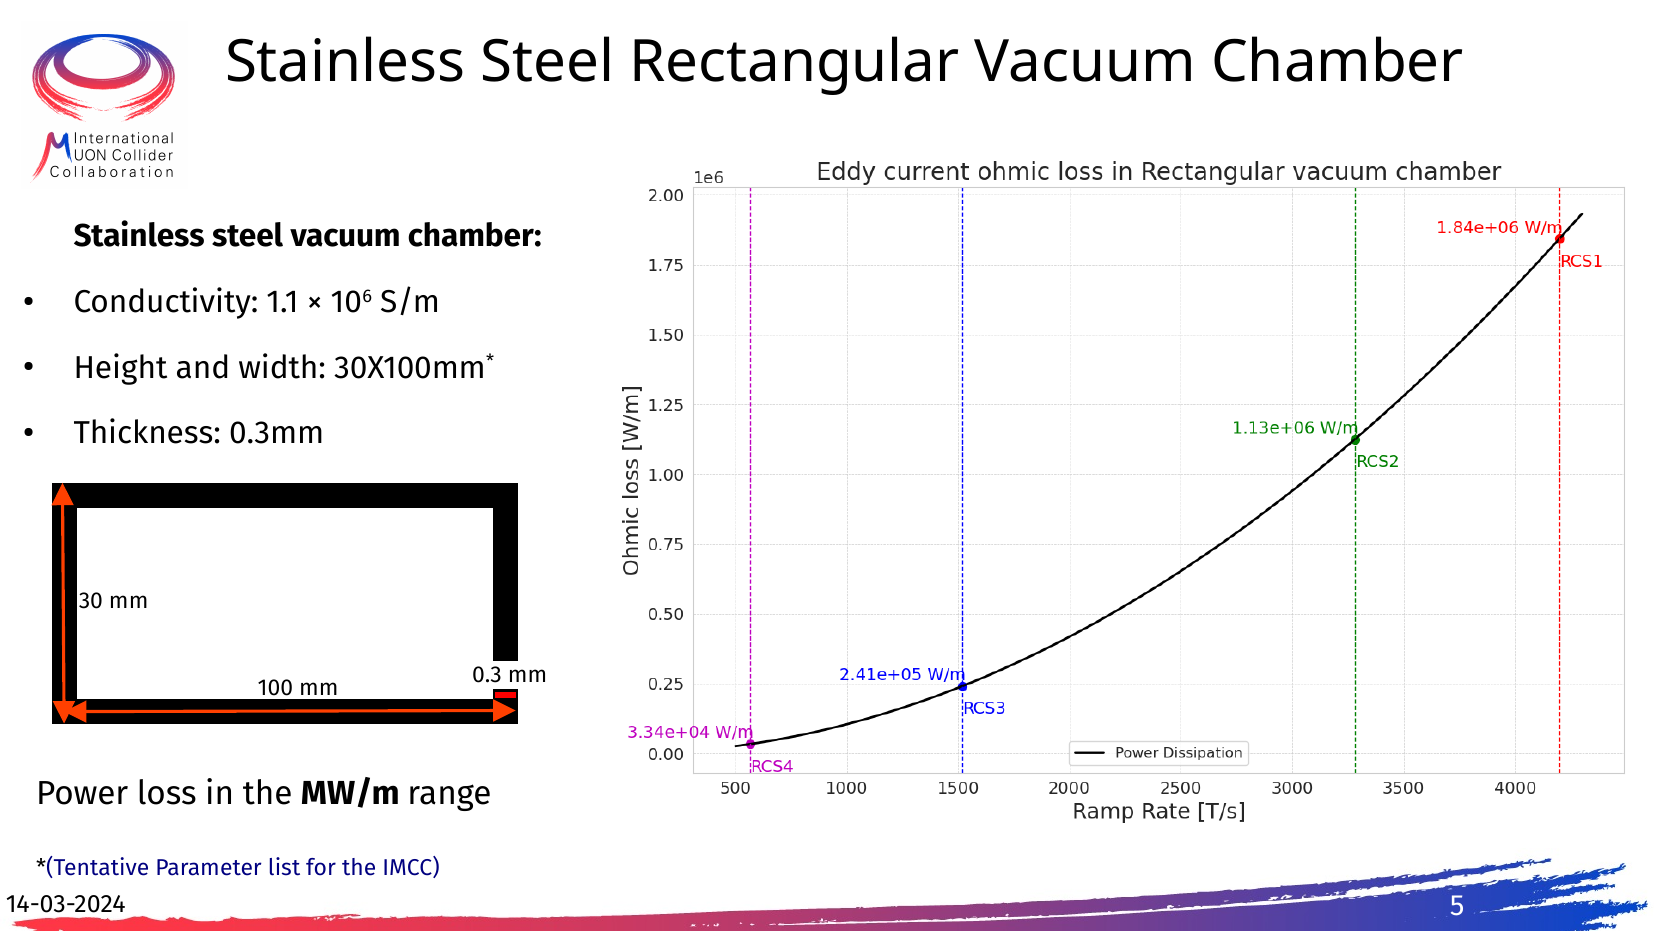

# Stainless Steel Rectangular Vacuum Chamber
Stainless steel vacuum chamber:
Conductivity: 1.1 × 106 S/m
Height and width: 30X100mm*
Thickness: 0.3mm
30 mm
0.3 mm
100 mm
Power loss in the MW/m range
*(Tentative Parameter list for the IMCC)
14-03-2024
5